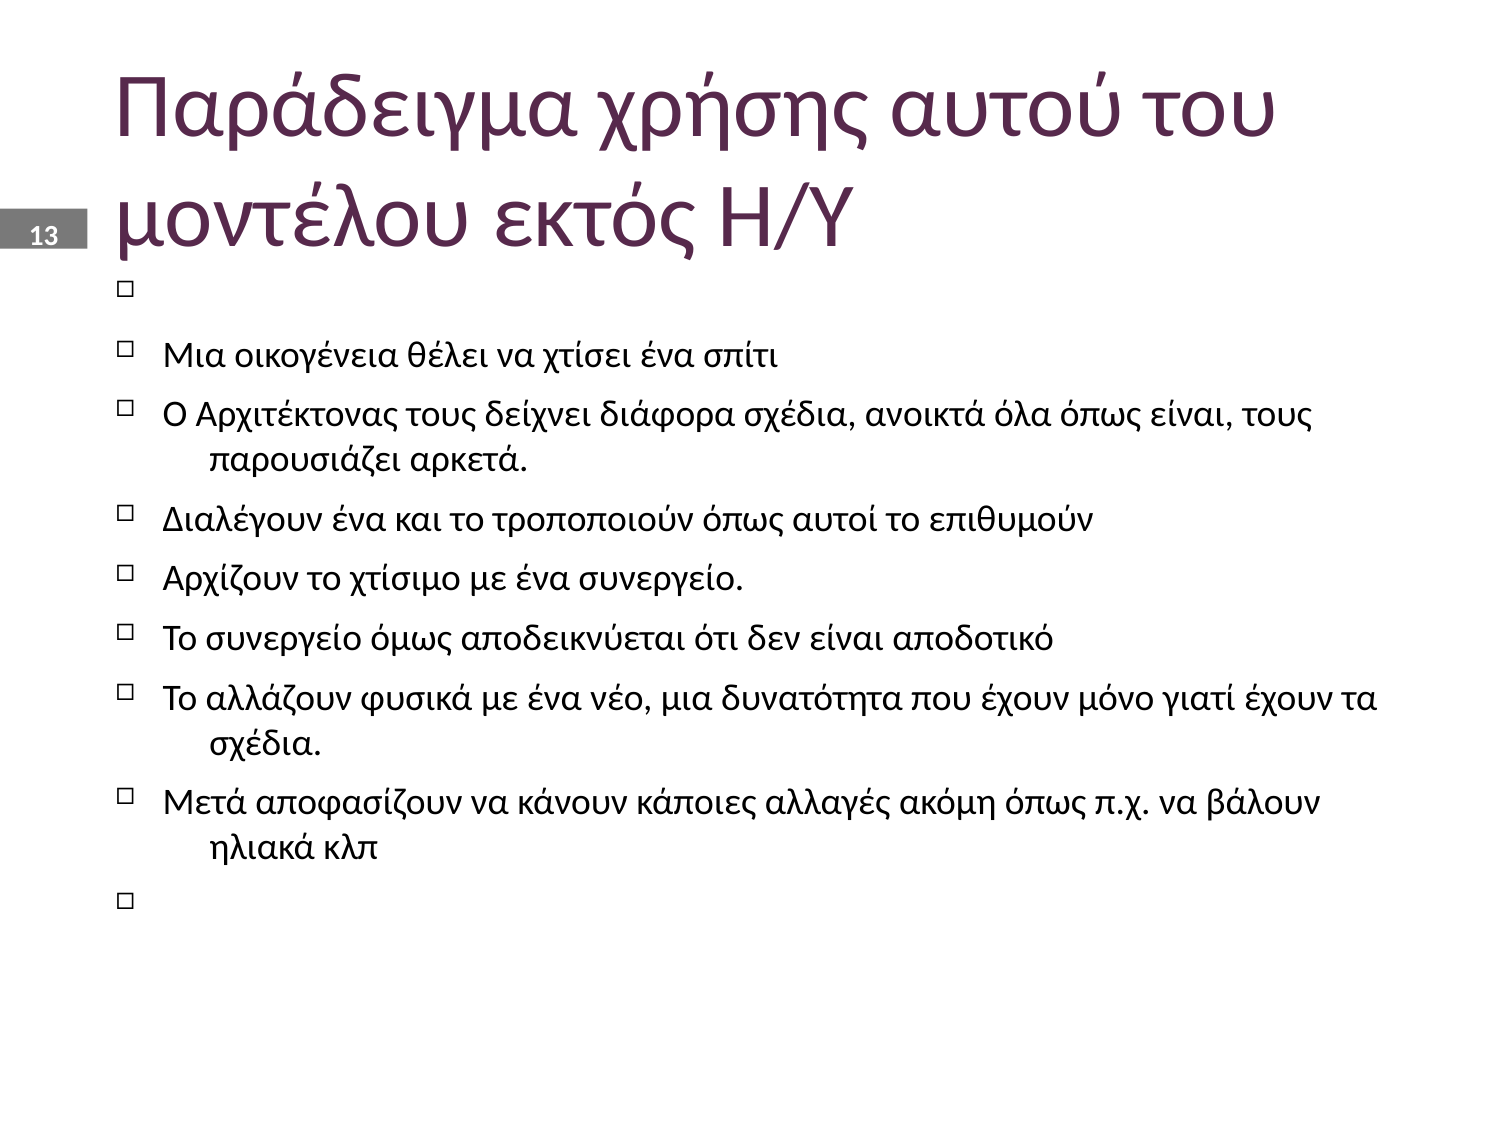

# Παράδειγμα χρήσης αυτού του μοντέλου εκτός Η/Υ
Μια οικογένεια θέλει να χτίσει ένα σπίτι
Ο Αρχιτέκτονας τους δείχνει διάφορα σχέδια, ανοικτά όλα όπως είναι, τους παρουσιάζει αρκετά.
Διαλέγουν ένα και το τροποποιούν όπως αυτοί το επιθυμούν
Αρχίζουν το χτίσιμο με ένα συνεργείο.
Το συνεργείο όμως αποδεικνύεται ότι δεν είναι αποδοτικό
Το αλλάζουν φυσικά με ένα νέο, μια δυνατότητα που έχουν μόνο γιατί έχουν τα σχέδια.
Μετά αποφασίζουν να κάνουν κάποιες αλλαγές ακόμη όπως π.χ. να βάλουν ηλιακά κλπ